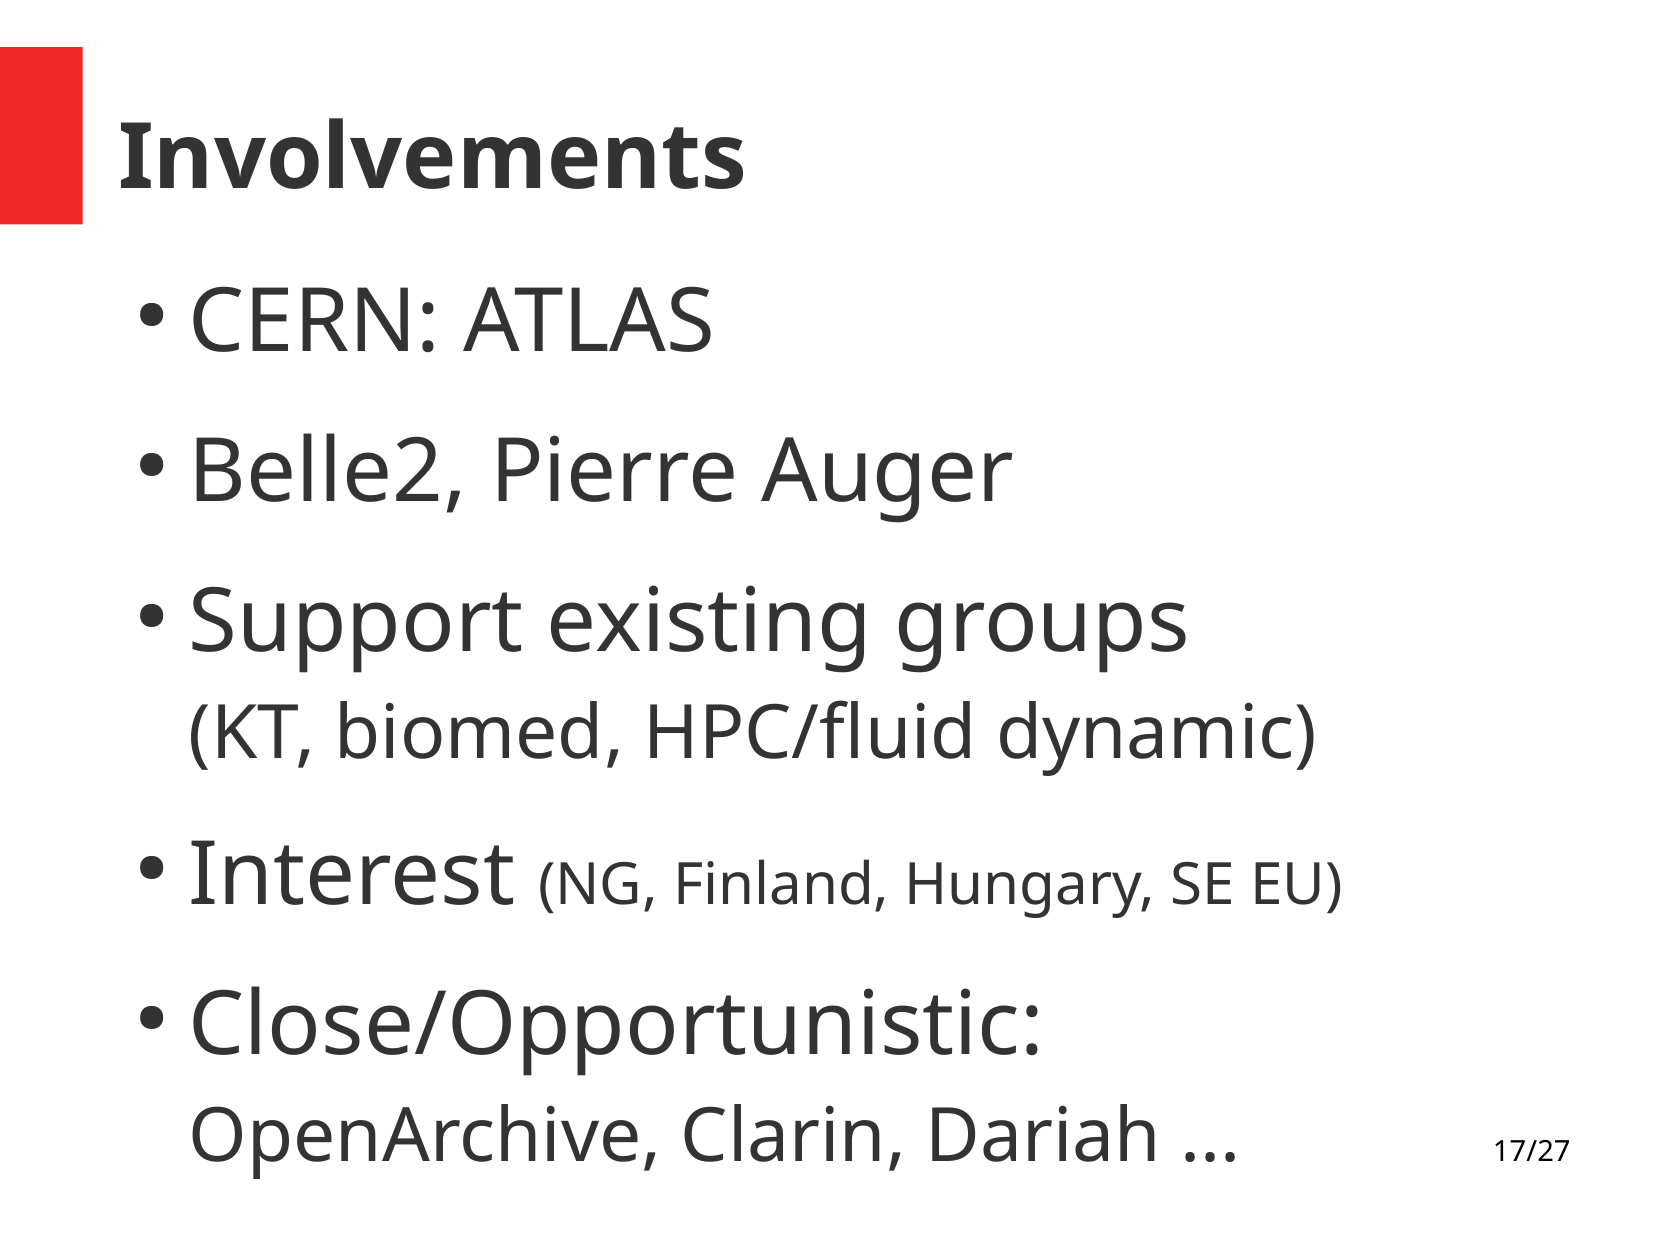

# Involvements
CERN: ATLAS
Belle2, Pierre Auger
Support existing groups
(KT, biomed, HPC/fluid dynamic)
Interest (NG, Finland, Hungary, SE EU)
Close/Opportunistic: OpenArchive, Clarin, Dariah ...
17